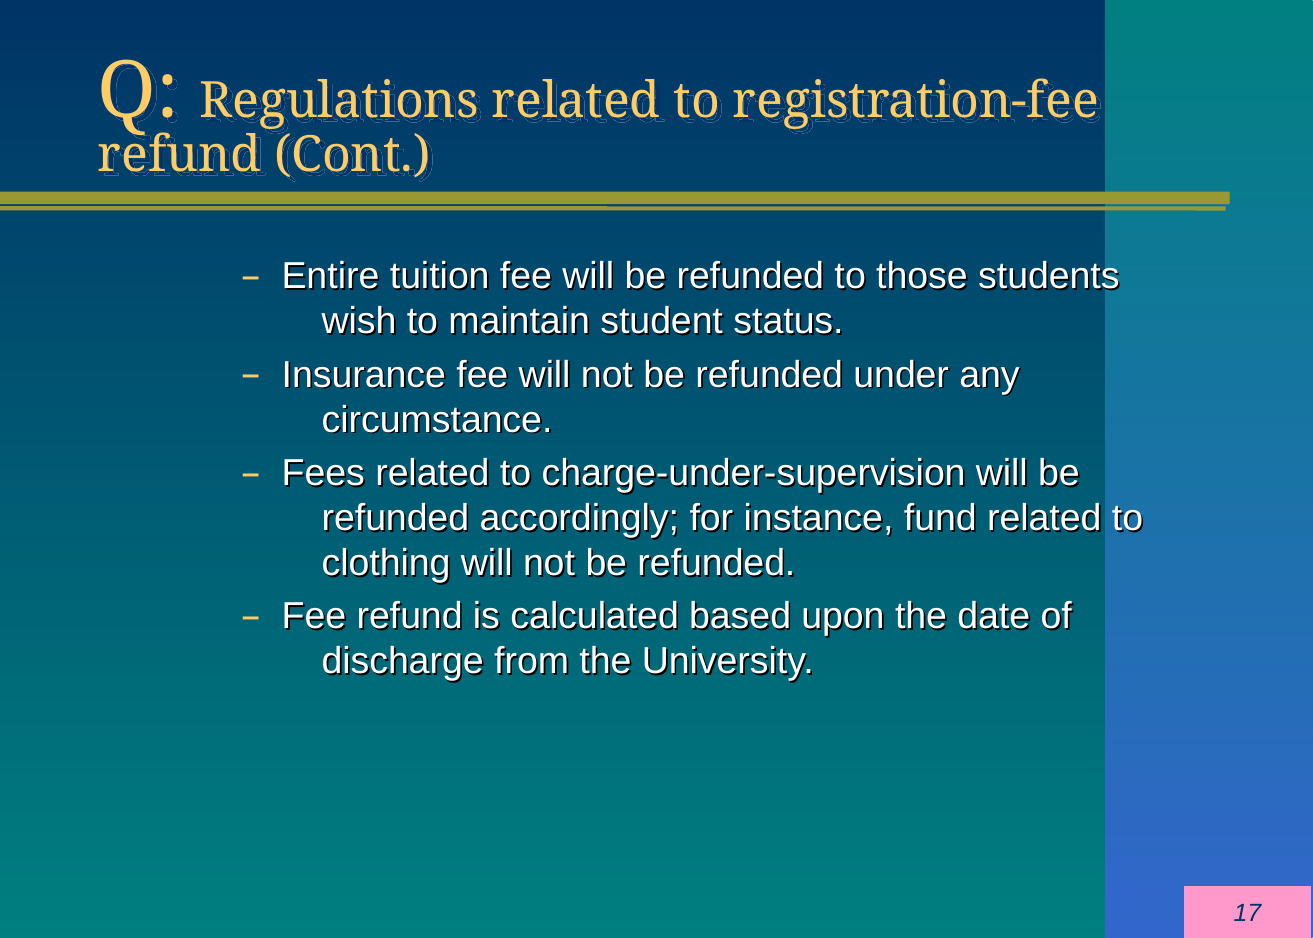

# Q: Regulations related to registration-fee refund (Cont.)
Entire tuition fee will be refunded to those students wish to maintain student status.
Insurance fee will not be refunded under any circumstance.
Fees related to charge-under-supervision will be refunded accordingly; for instance, fund related to clothing will not be refunded.
Fee refund is calculated based upon the date of discharge from the University.
17